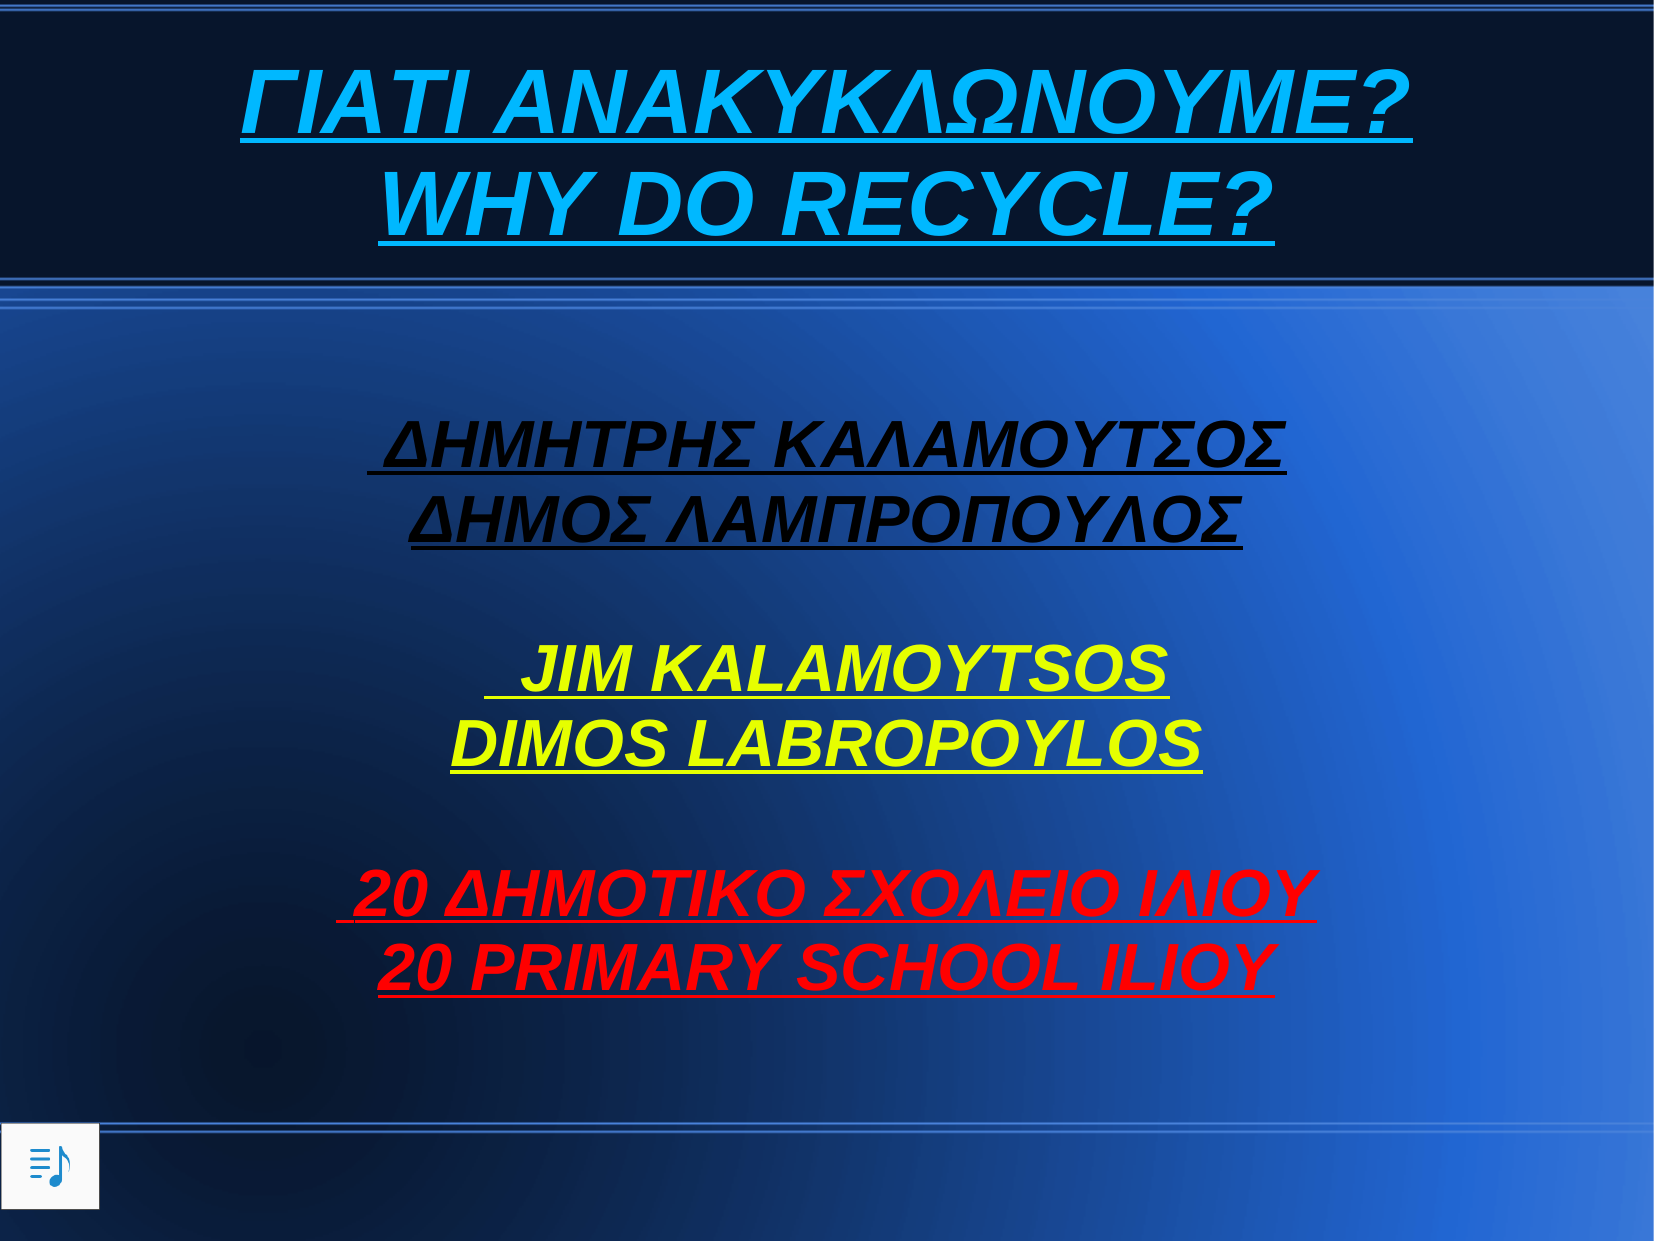

# ΓΙΑΤΙ ΑΝΑΚΥΚΛΩΝΟΥΜΕ? WHY DO RECYCLE?​
 ΔΗΜΗΤΡΗΣ ΚΑΛΑΜΟΥΤΣΟΣ
ΔΗΜΟΣ ΛΑΜΠΡΟΠΟΥΛΟΣ
 JIM KALAMOYTSOS
DIMOS LABROPOYLOS
 20 ΔΗΜΟΤΙΚΟ ΣΧΟΛΕΙΟ ΙΛΙΟΥ
20 PRIMARY SCHOOL ILIOY